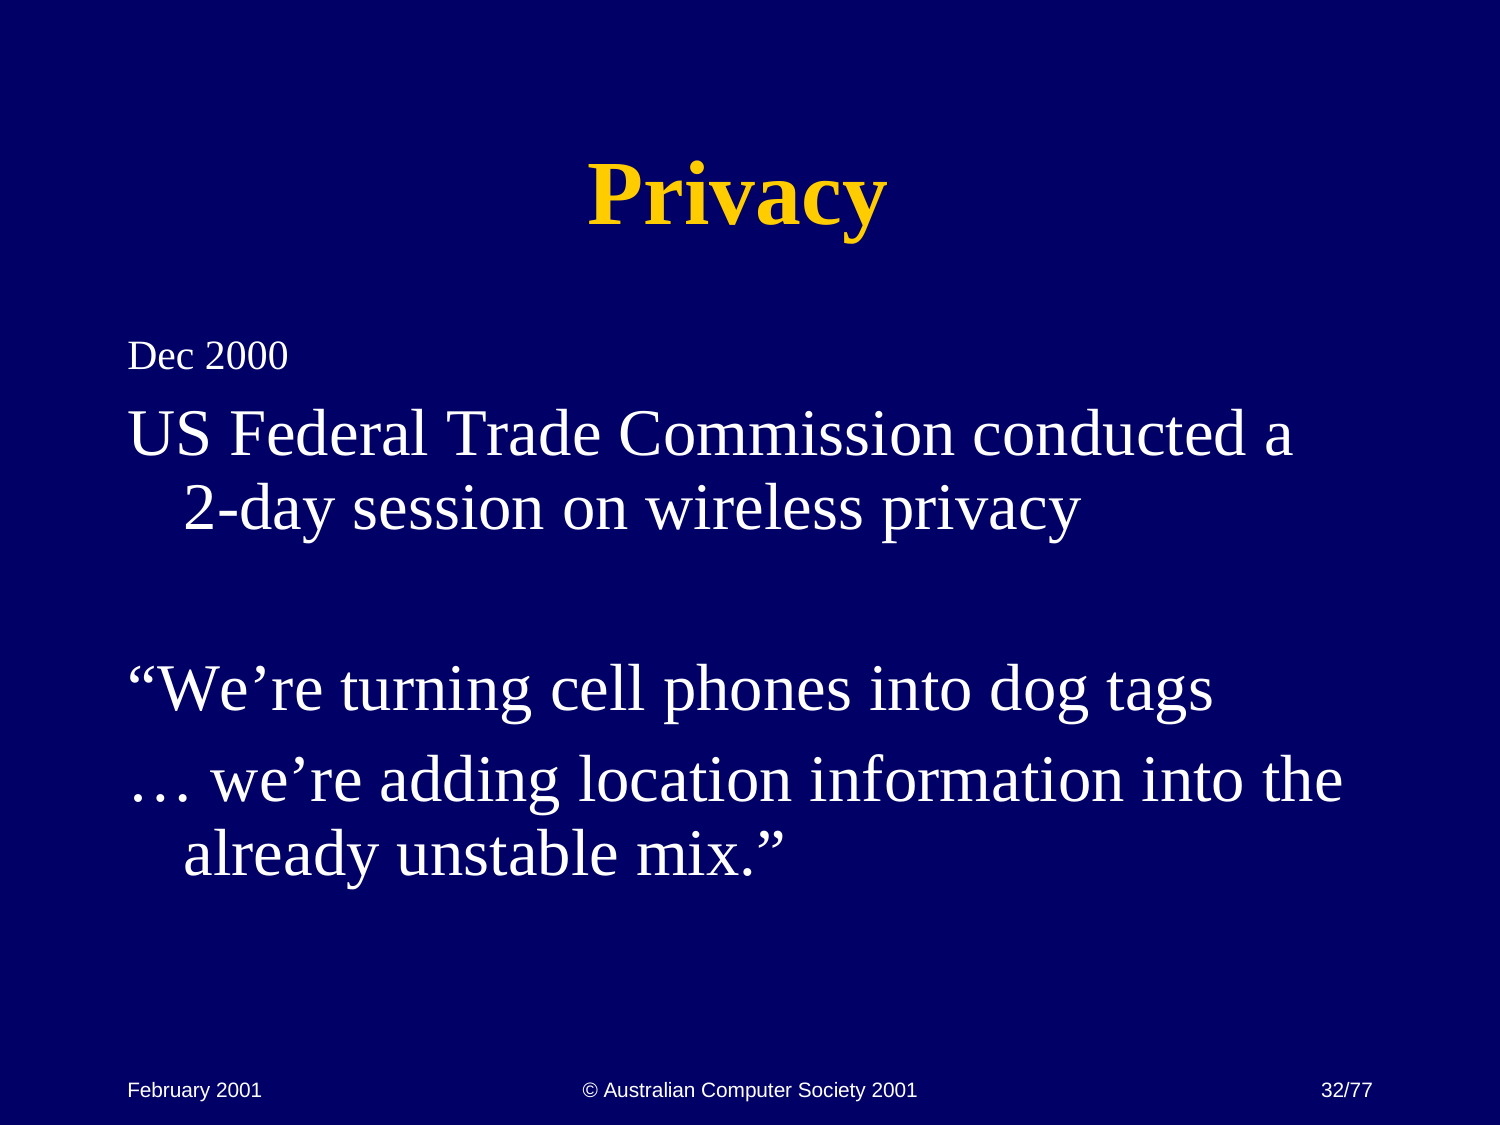

# Privacy
Dec 2000
US Federal Trade Commission conducted a 2-day session on wireless privacy
“We’re turning cell phones into dog tags
… we’re adding location information into the already unstable mix.”
February 2001
© Australian Computer Society 2001
32